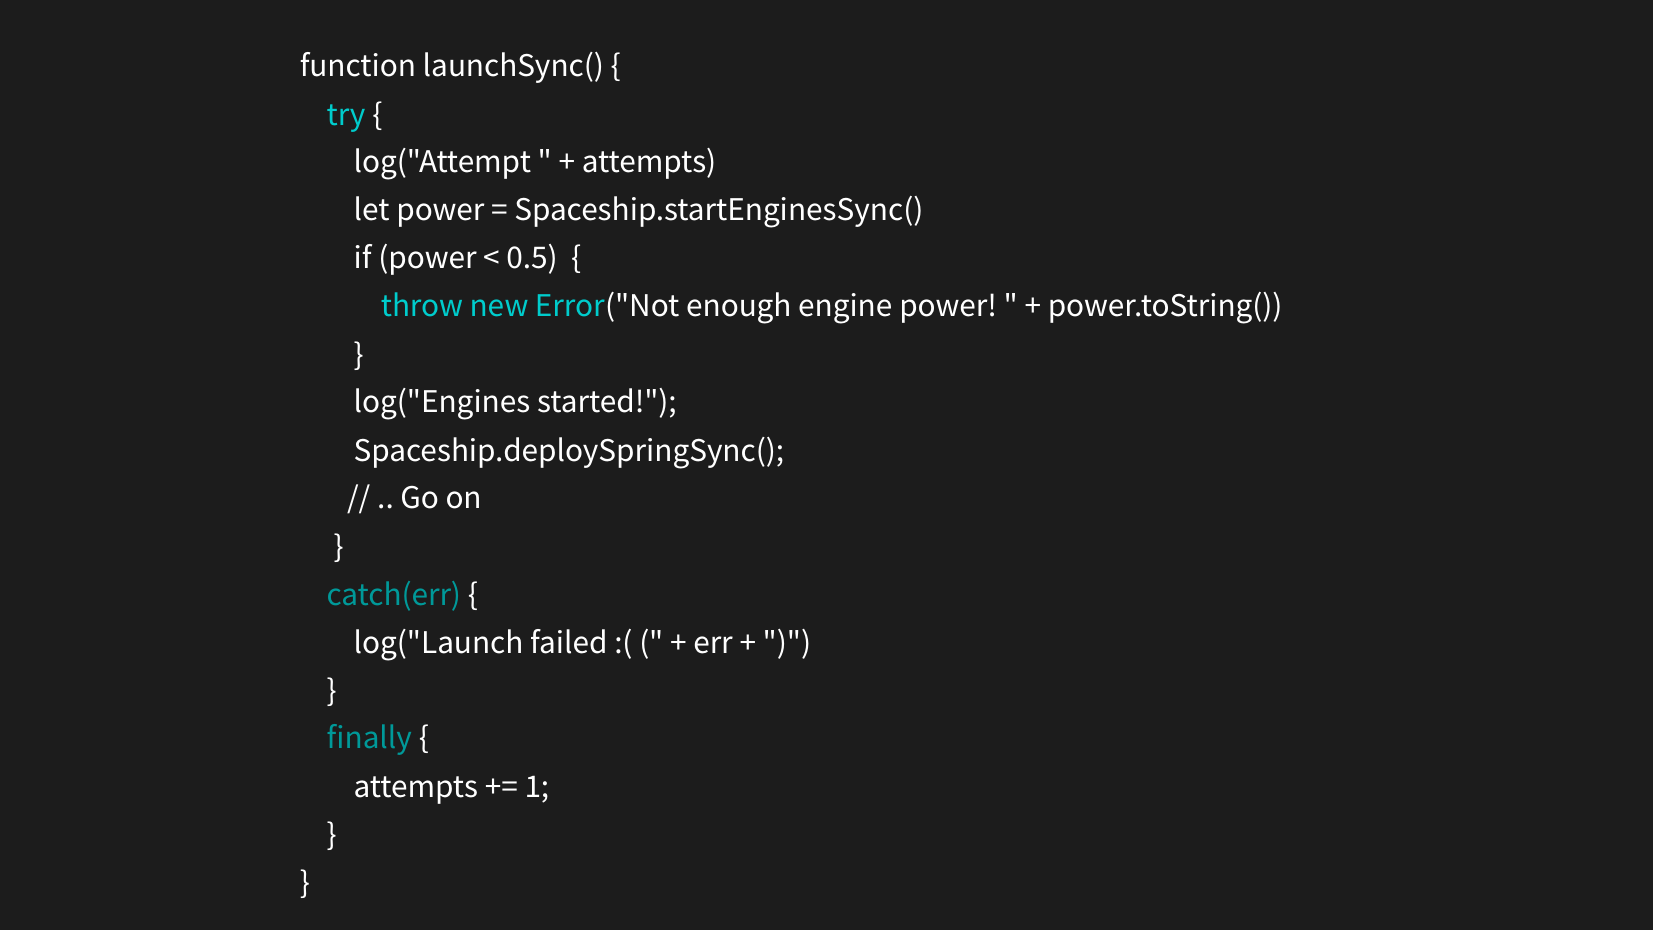

function launchSync() {
 try {
 log("Attempt " + attempts)
 let power = Spaceship.startEnginesSync()
 if (power < 0.5) {
 throw new Error("Not enough engine power! " + power.toString())
 }
 log("Engines started!");
 Spaceship.deploySpringSync();
 // .. Go on
 }
 catch(err) {
 log("Launch failed :( (" + err + ")")
 }
 finally {
 attempts += 1;
 }
}